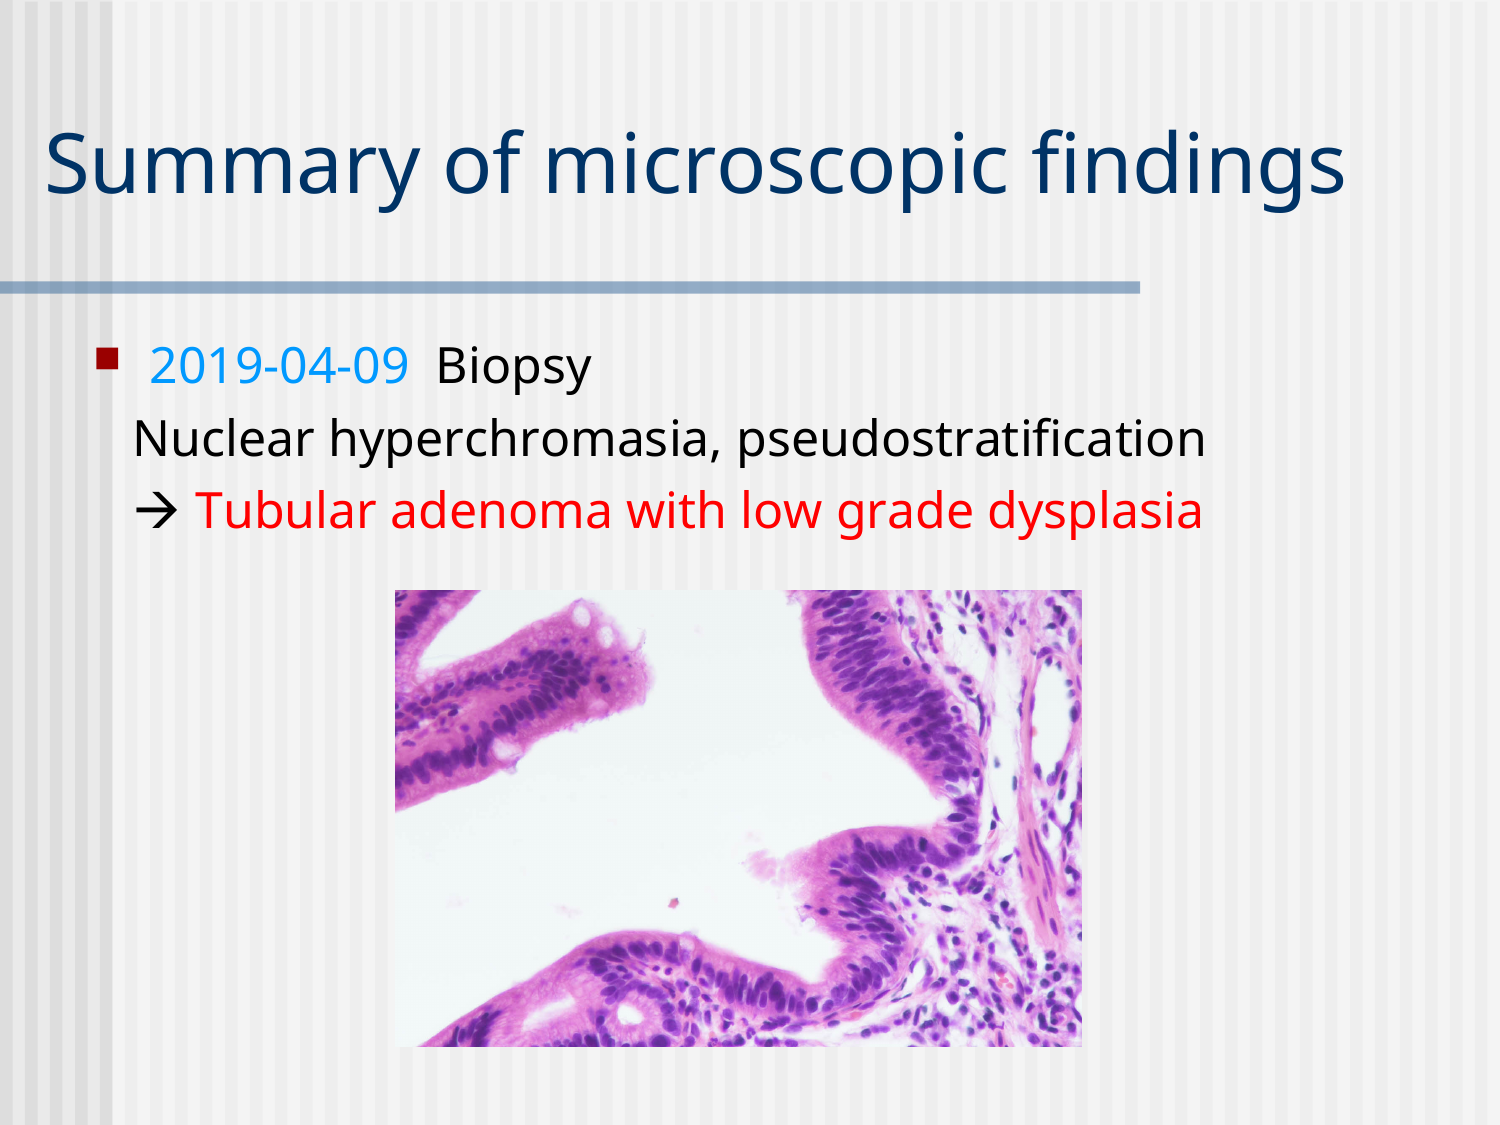

# Summary of microscopic findings
2019-04-09 Biopsy
 Nuclear hyperchromasia, pseudostratification
  Tubular adenoma with low grade dysplasia